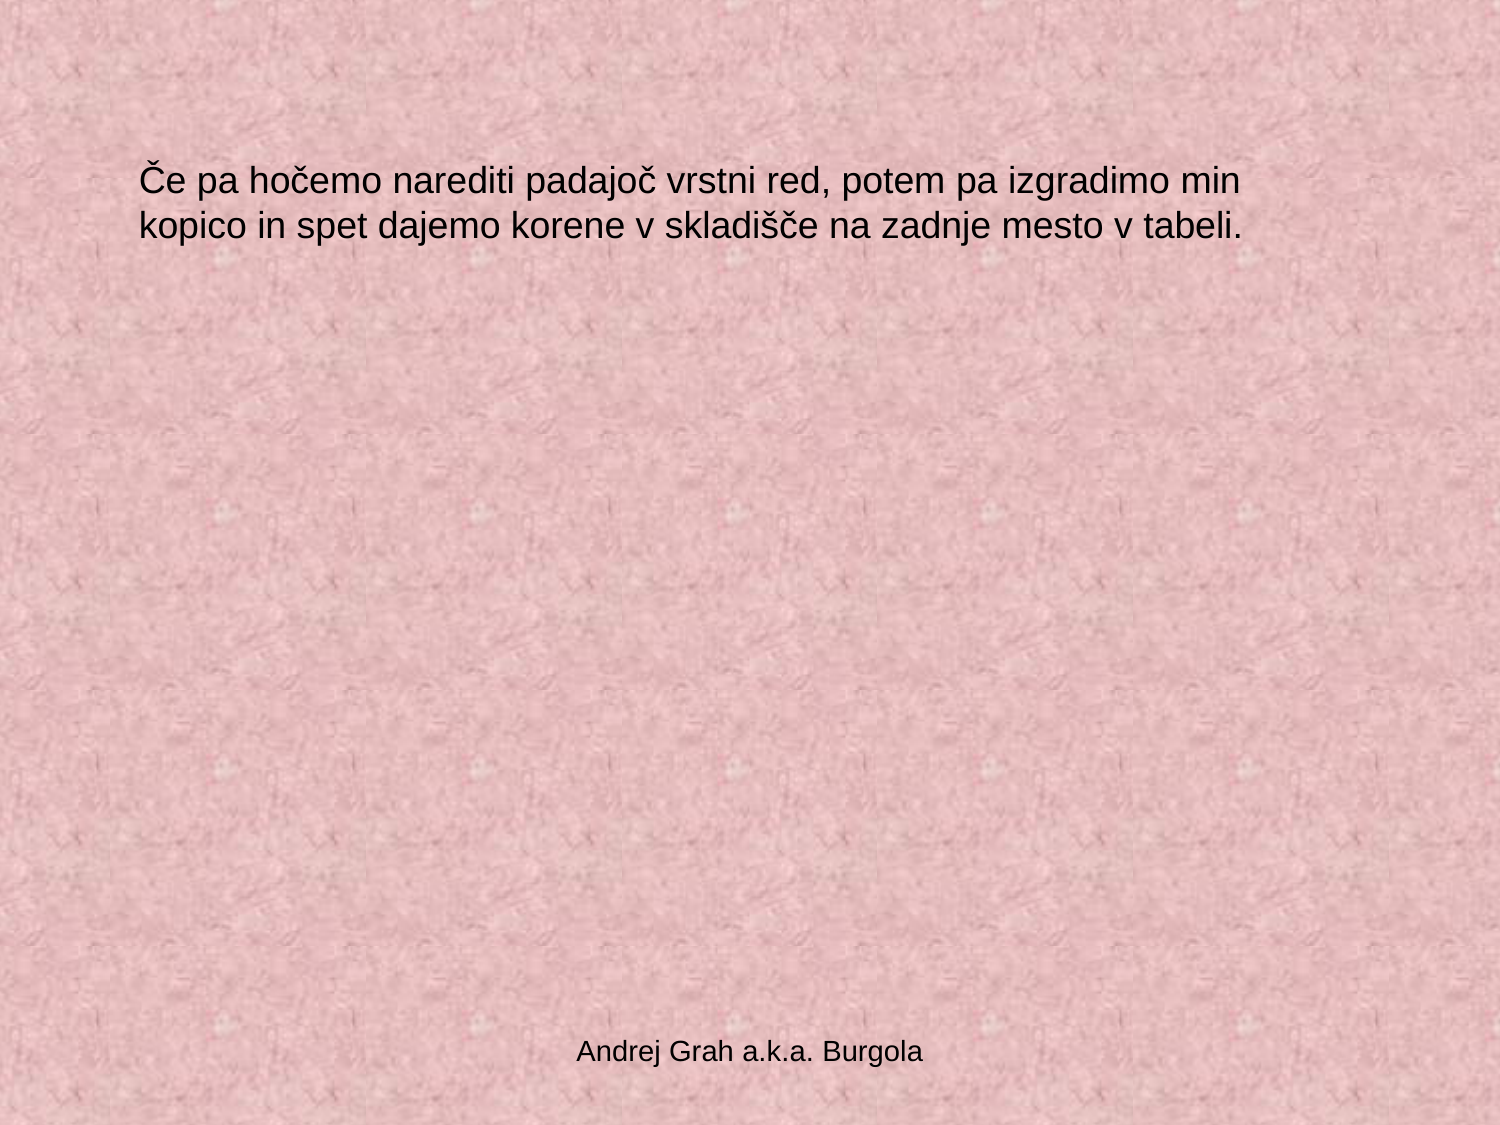

Če pa hočemo narediti padajoč vrstni red, potem pa izgradimo min kopico in spet dajemo korene v skladišče na zadnje mesto v tabeli.
Andrej Grah a.k.a. Burgola